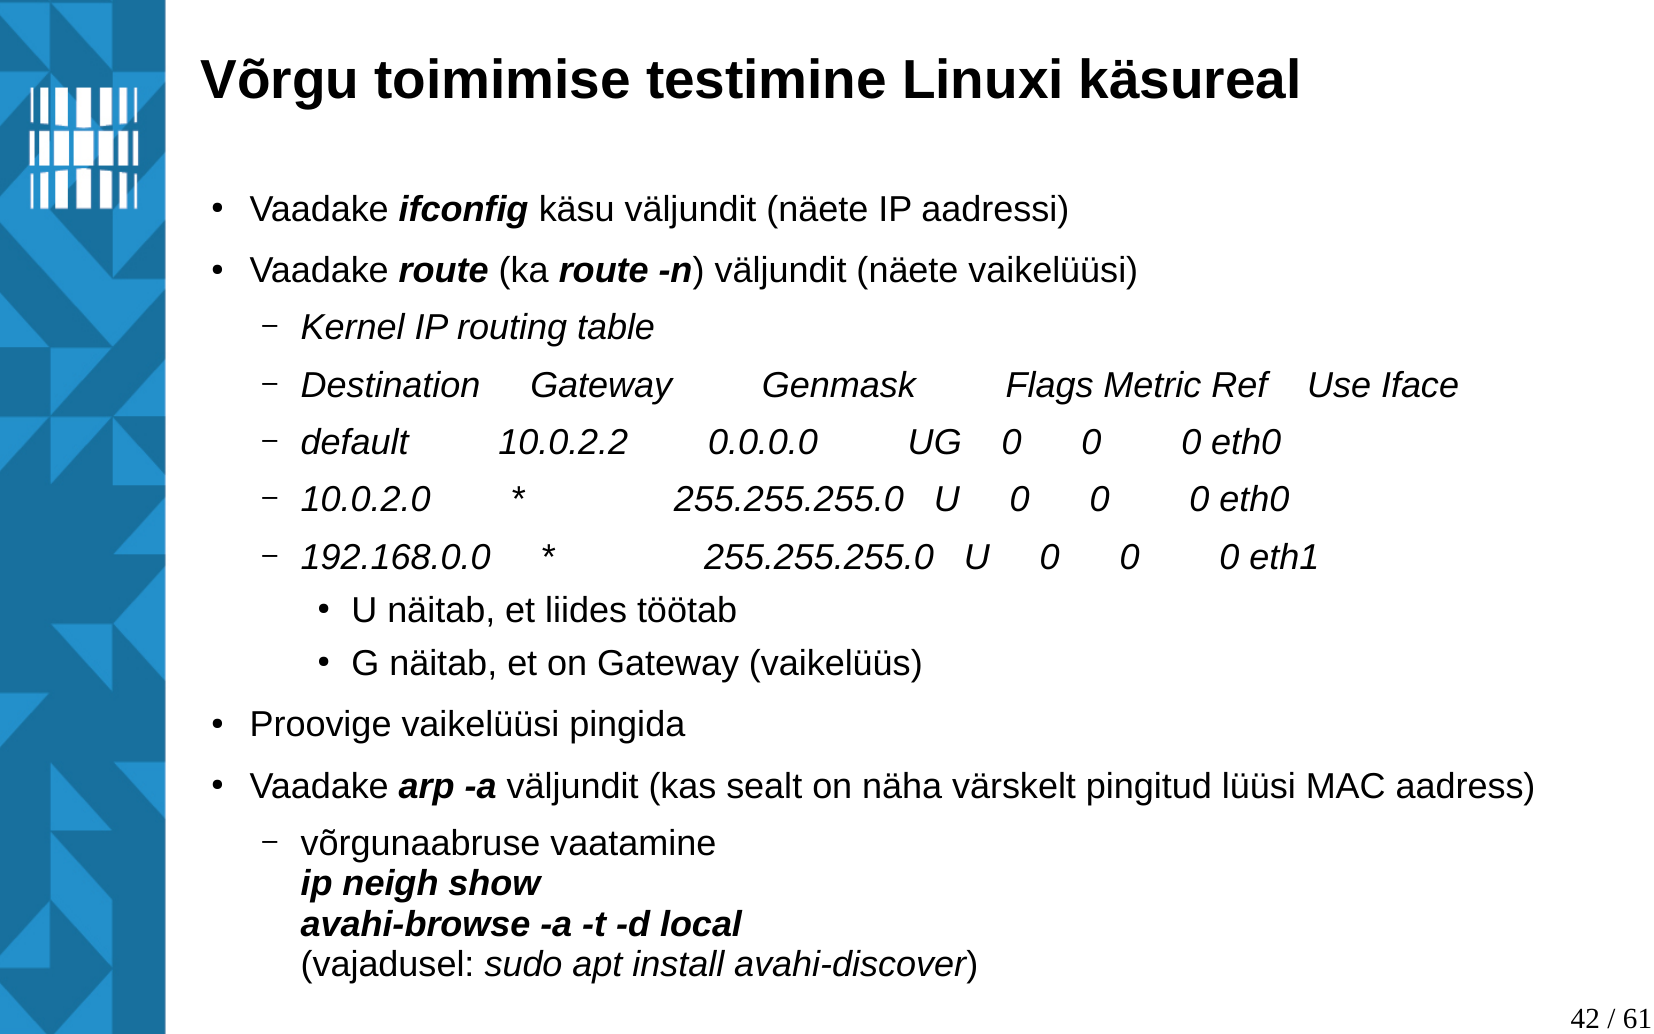

# Võrgu toimimise testimine Linuxi käsureal
Vaadake ifconfig käsu väljundit (näete IP aadressi)
Vaadake route (ka route -n) väljundit (näete vaikelüüsi)
Kernel IP routing table
Destination Gateway Genmask Flags Metric Ref Use Iface
default 10.0.2.2 0.0.0.0 UG 0 0 0 eth0
10.0.2.0 * 255.255.255.0 U 0 0 0 eth0
192.168.0.0 * 255.255.255.0 U 0 0 0 eth1
U näitab, et liides töötab
G näitab, et on Gateway (vaikelüüs)
Proovige vaikelüüsi pingida
Vaadake arp -a väljundit (kas sealt on näha värskelt pingitud lüüsi MAC aadress)
võrgunaabruse vaatamine
ip neigh show
avahi-browse -a -t -d local
(vajadusel: sudo apt install avahi-discover)
42